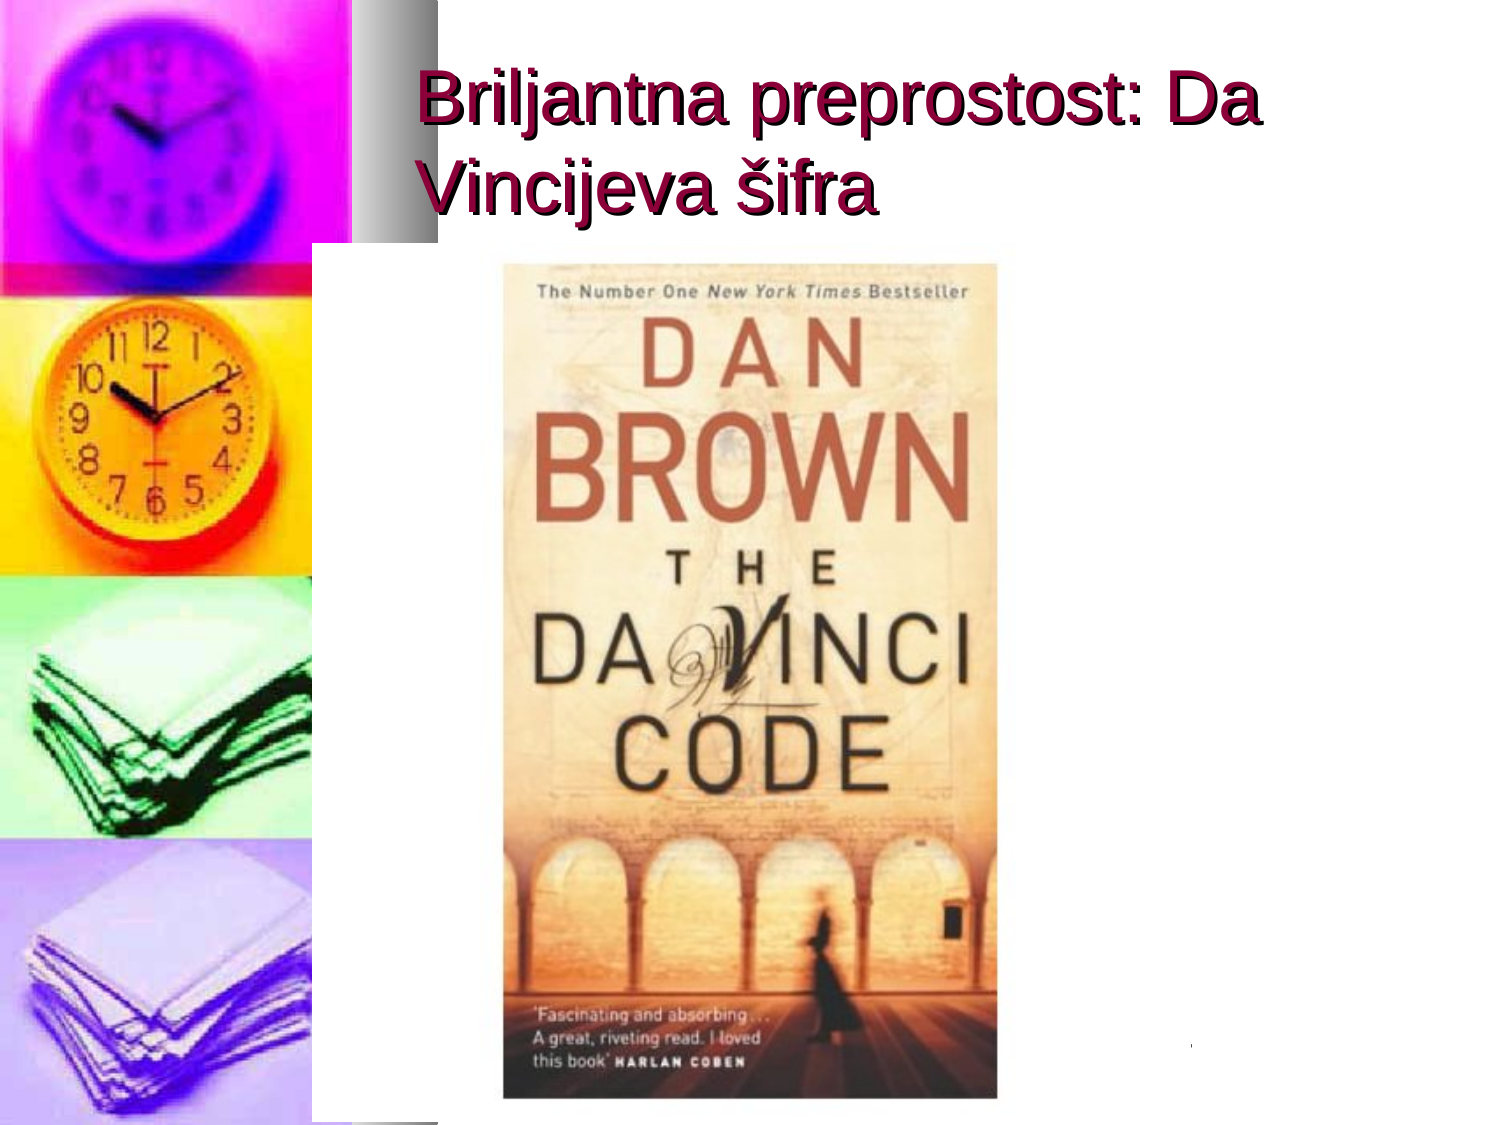

# Briljantna preprostost: Da Vincijeva šifra
17